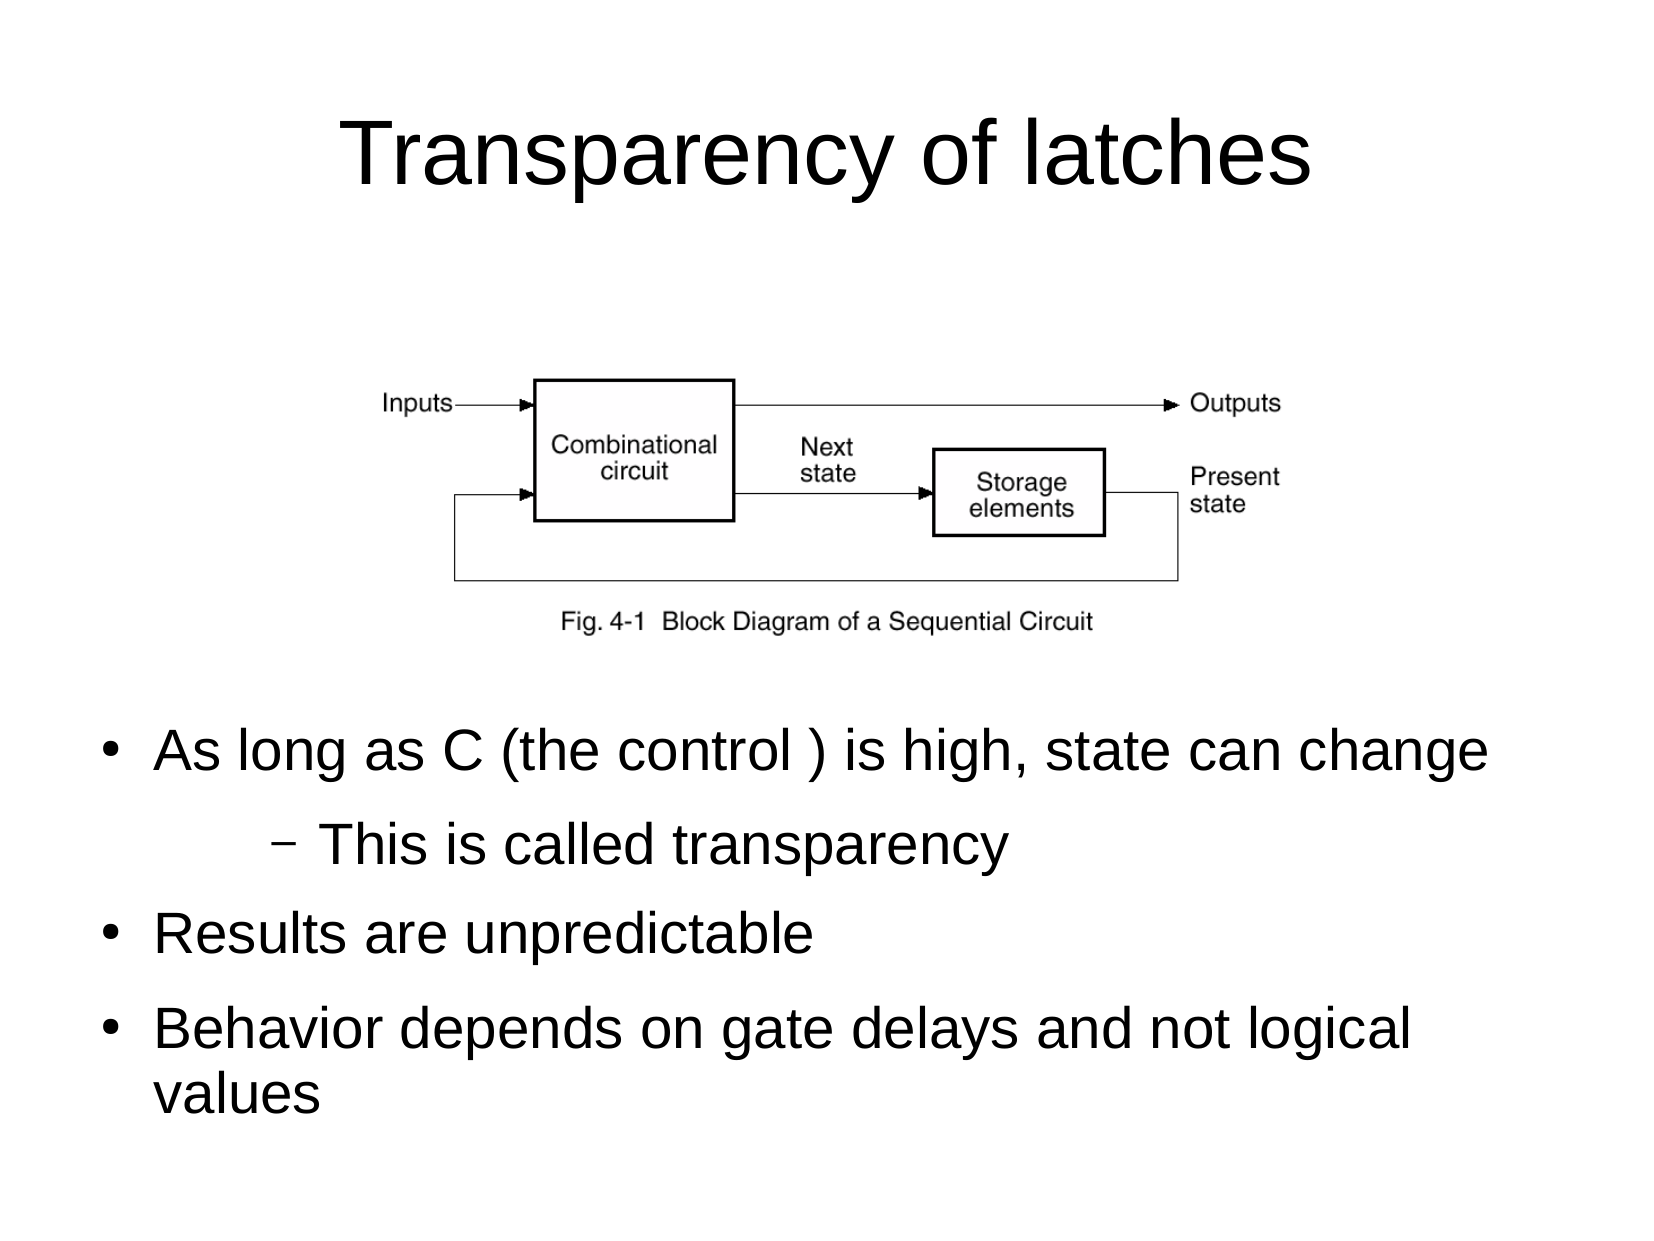

# Transparency of latches
As long as C (the control ) is high, state can change
This is called transparency
Results are unpredictable
Behavior depends on gate delays and not logical values